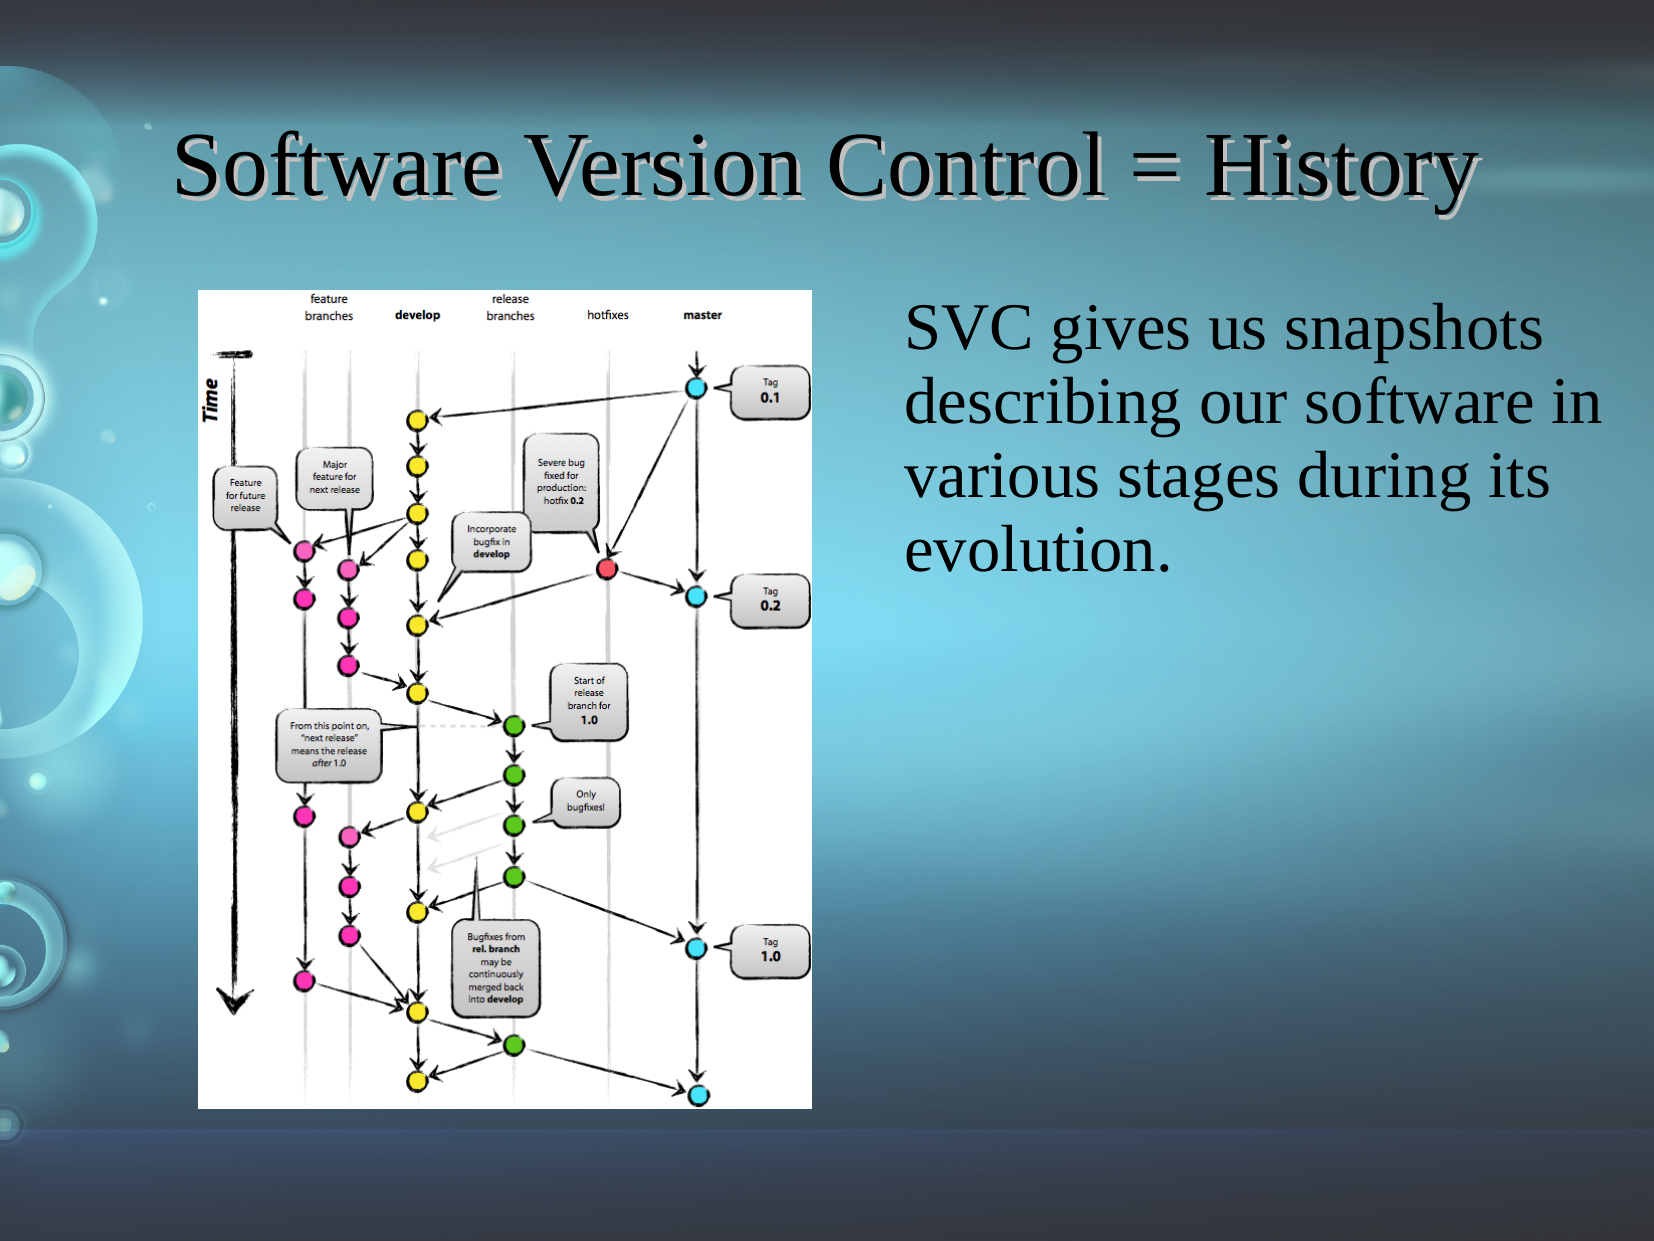

# Software Version Control = History
SVC gives us snapshots describing our software in various stages during its evolution.